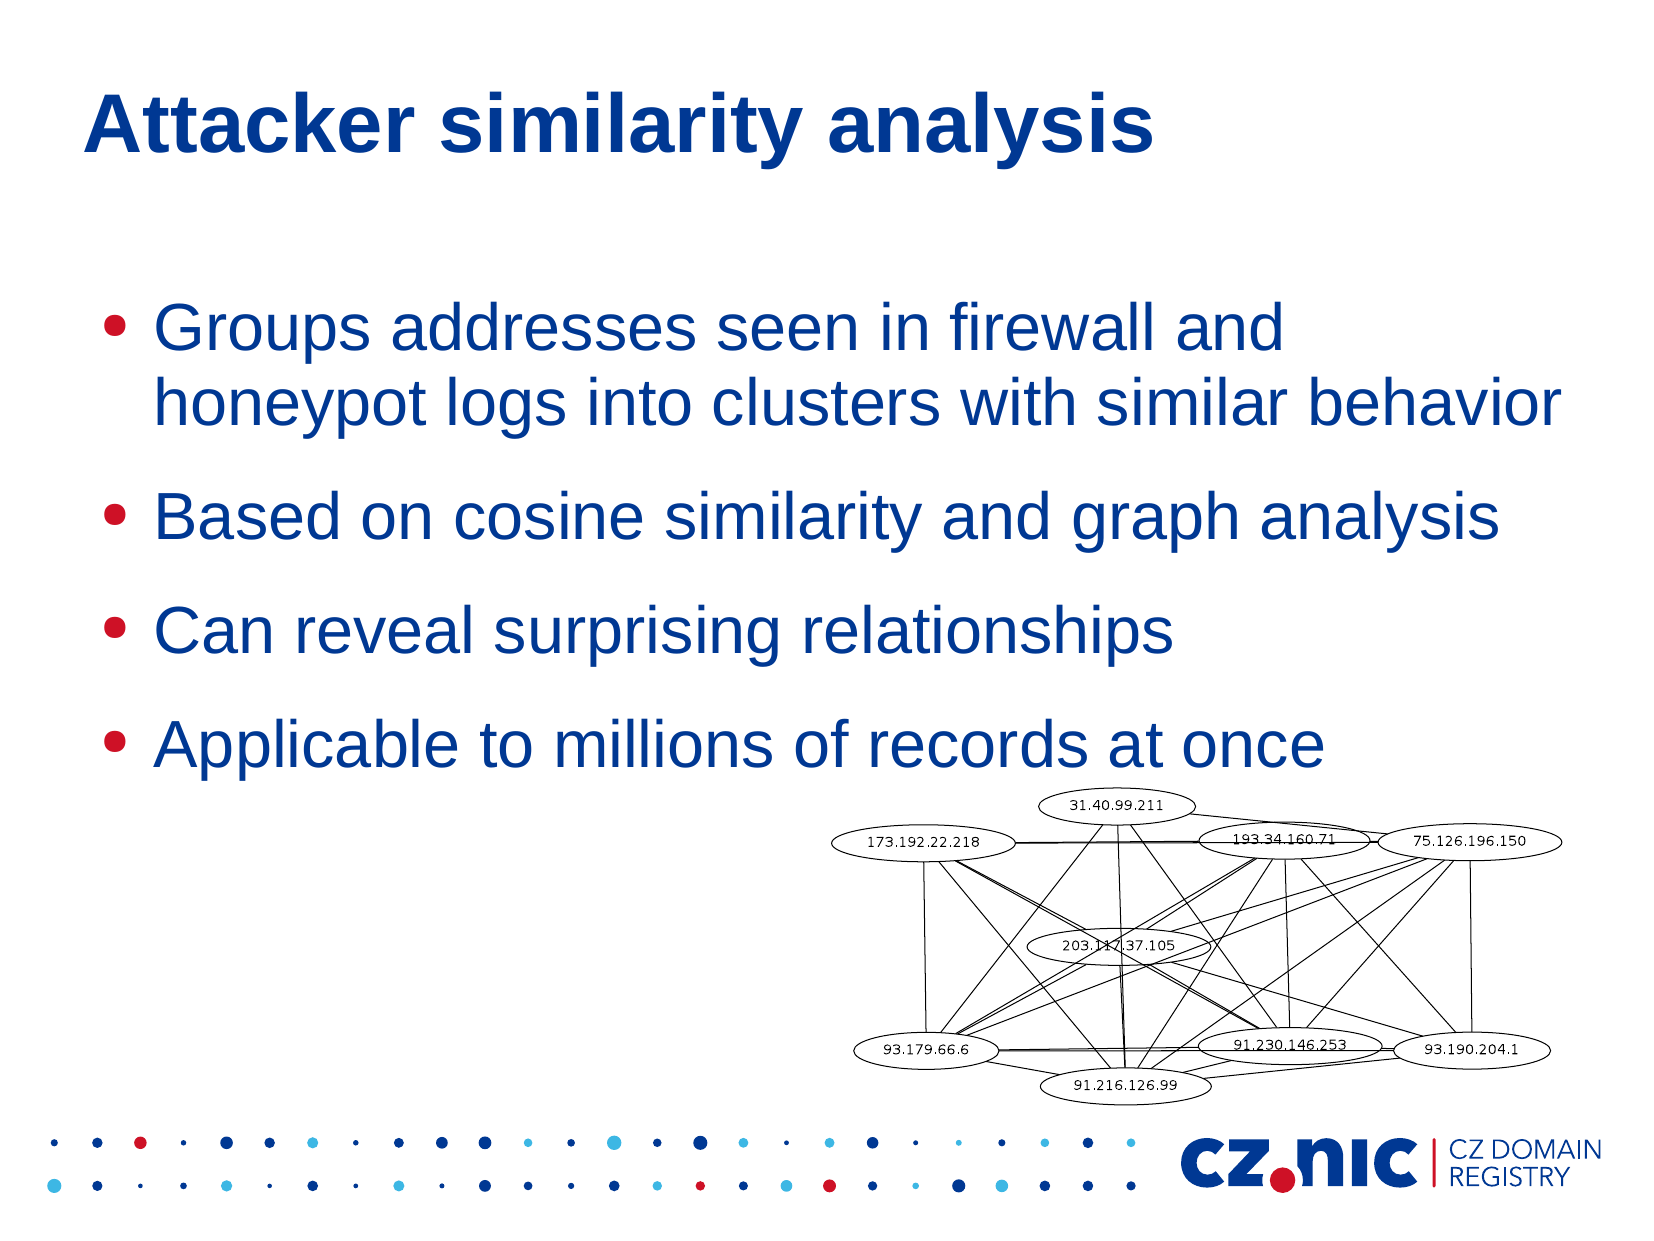

# Attacker similarity analysis
Groups addresses seen in firewall and honeypot logs into clusters with similar behavior
Based on cosine similarity and graph analysis
Can reveal surprising relationships
Applicable to millions of records at once